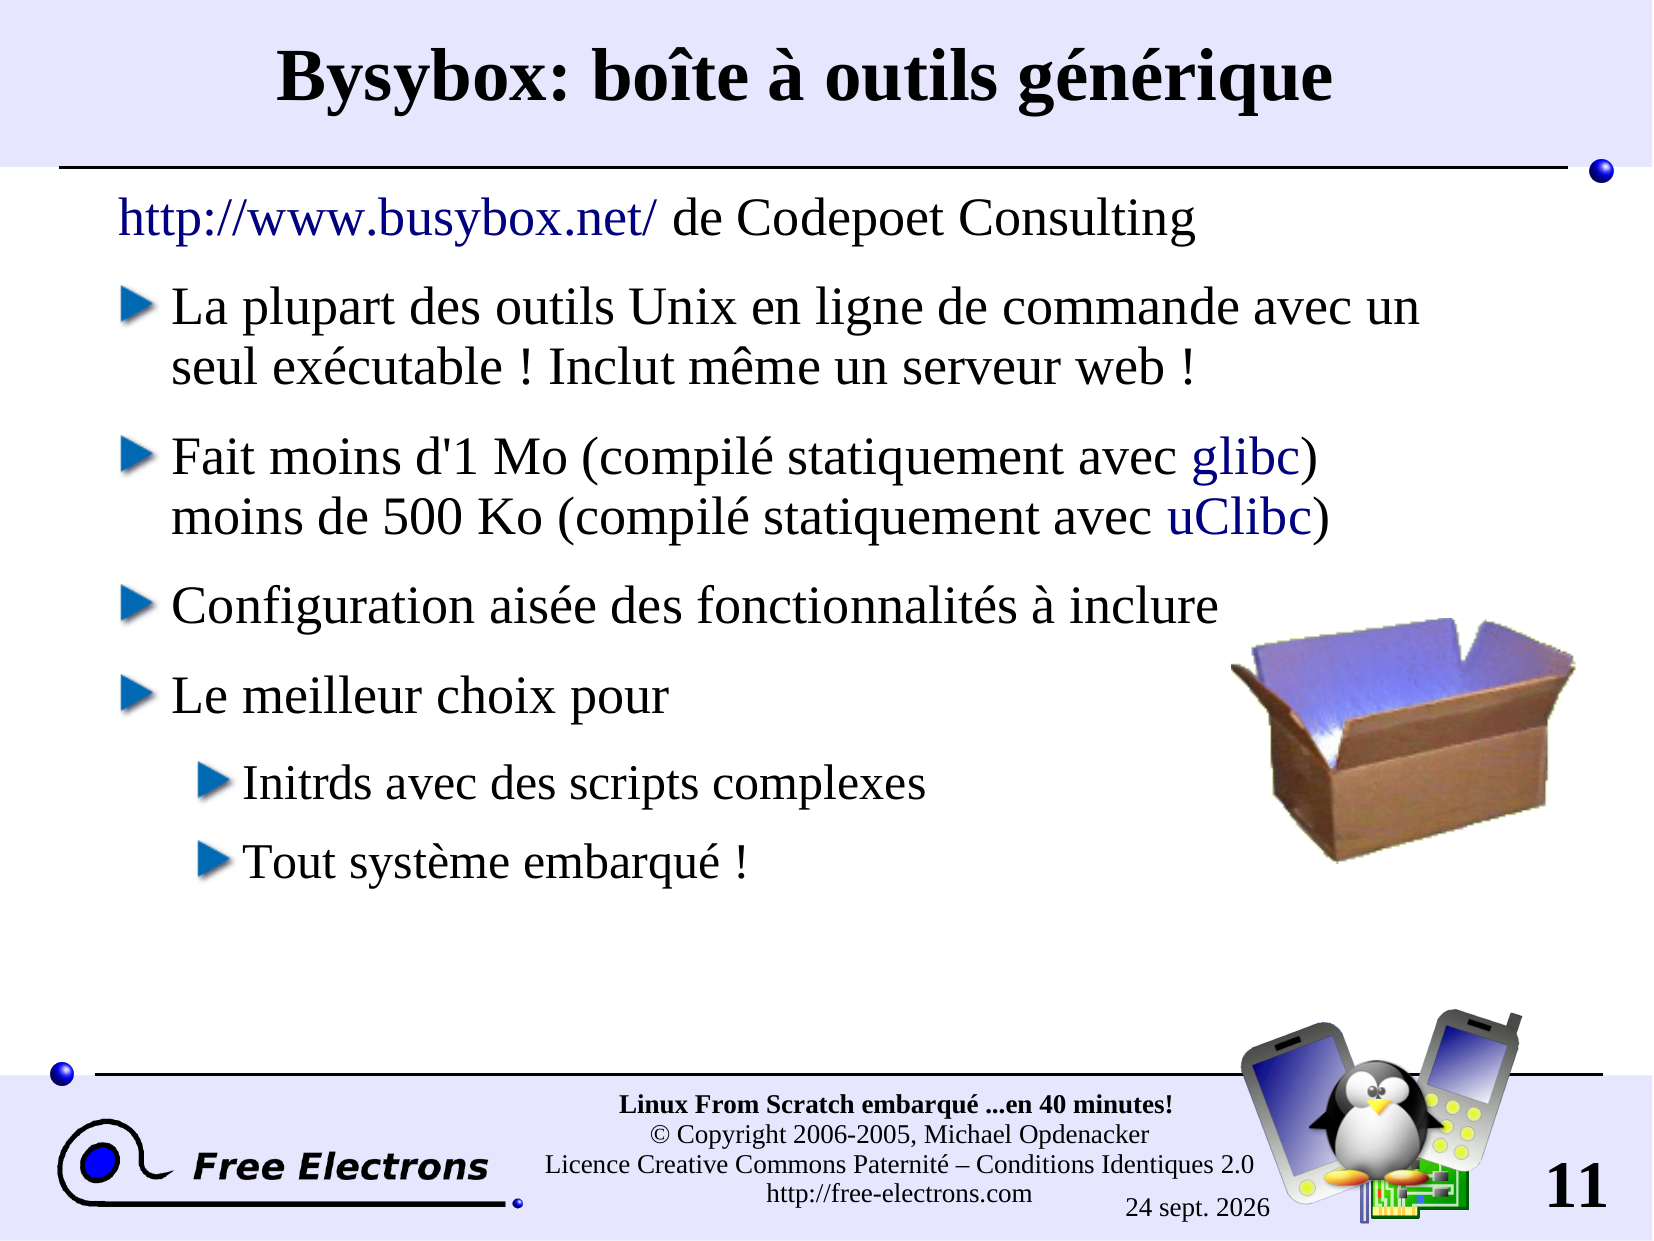

# Bysybox: boîte à outils générique
http://www.busybox.net/ de Codepoet Consulting
La plupart des outils Unix en ligne de commande avec un seul exécutable ! Inclut même un serveur web !
Fait moins d'1 Mo (compilé statiquement avec glibc)
moins de 500 Ko (compilé statiquement avec uClibc)
Configuration aisée des fonctionnalités à inclure
Le meilleur choix pour
Initrds avec des scripts complexes
Tout système embarqué !